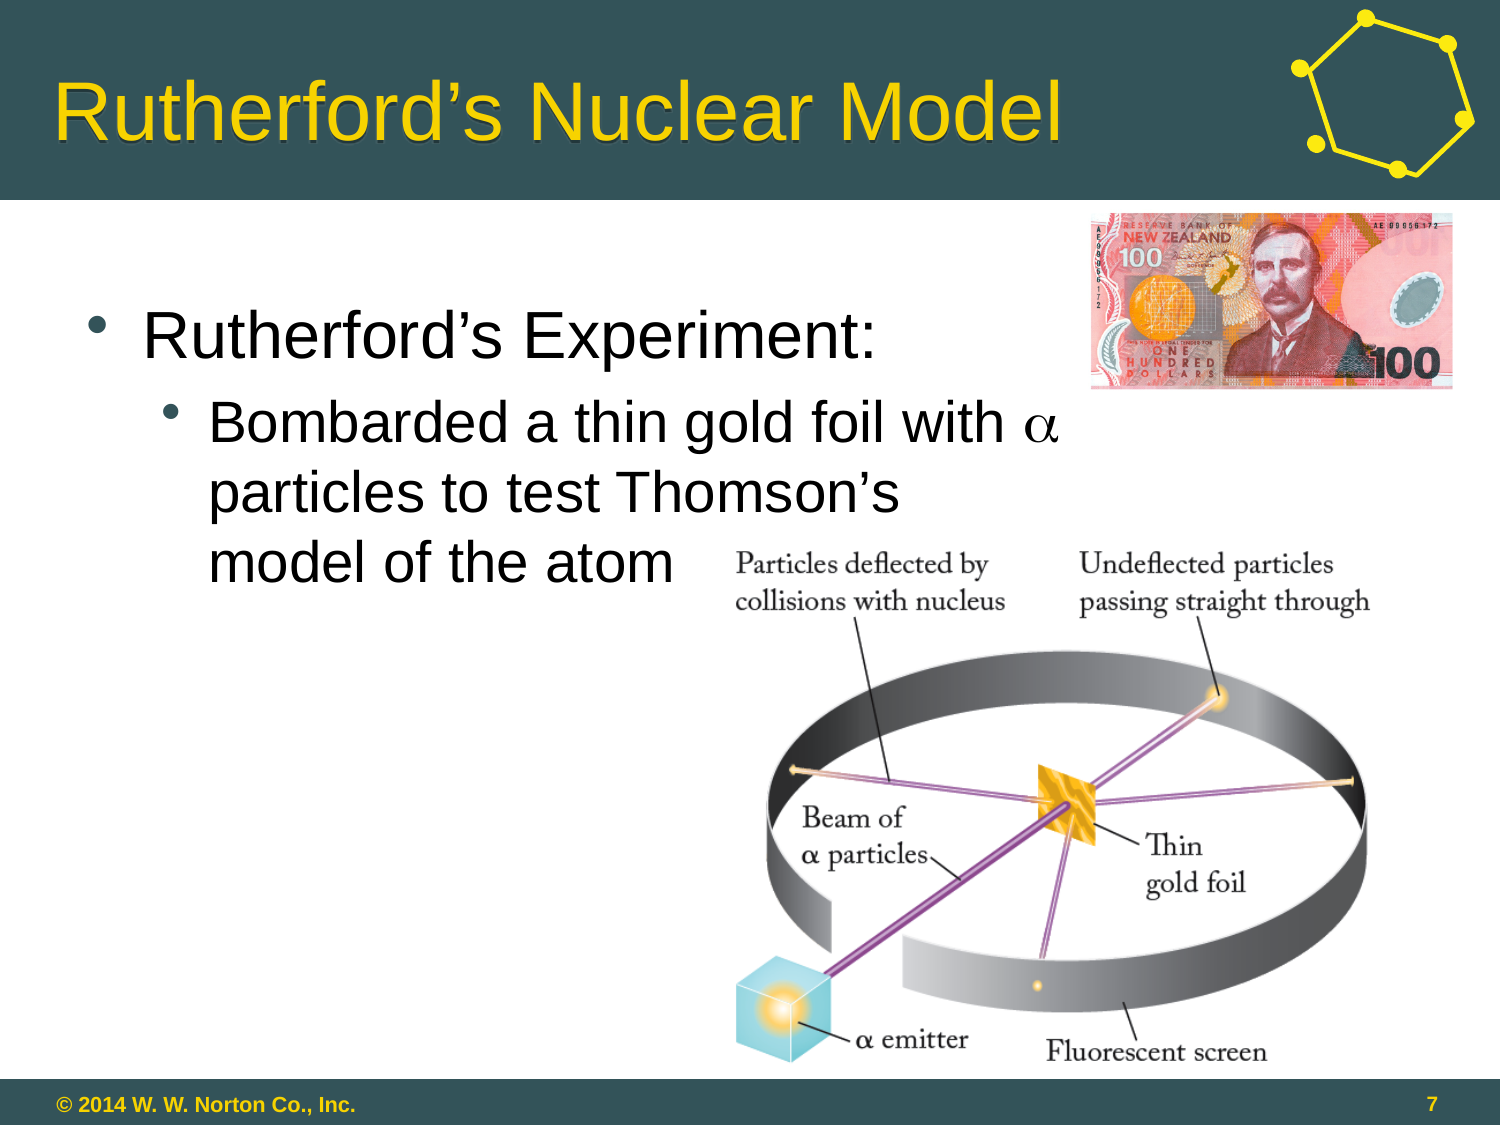

Rutherford’s Nuclear Model
# Rutherford’s Experiment:
Bombarded a thin gold foil with  particles to test Thomson’s model of the atom